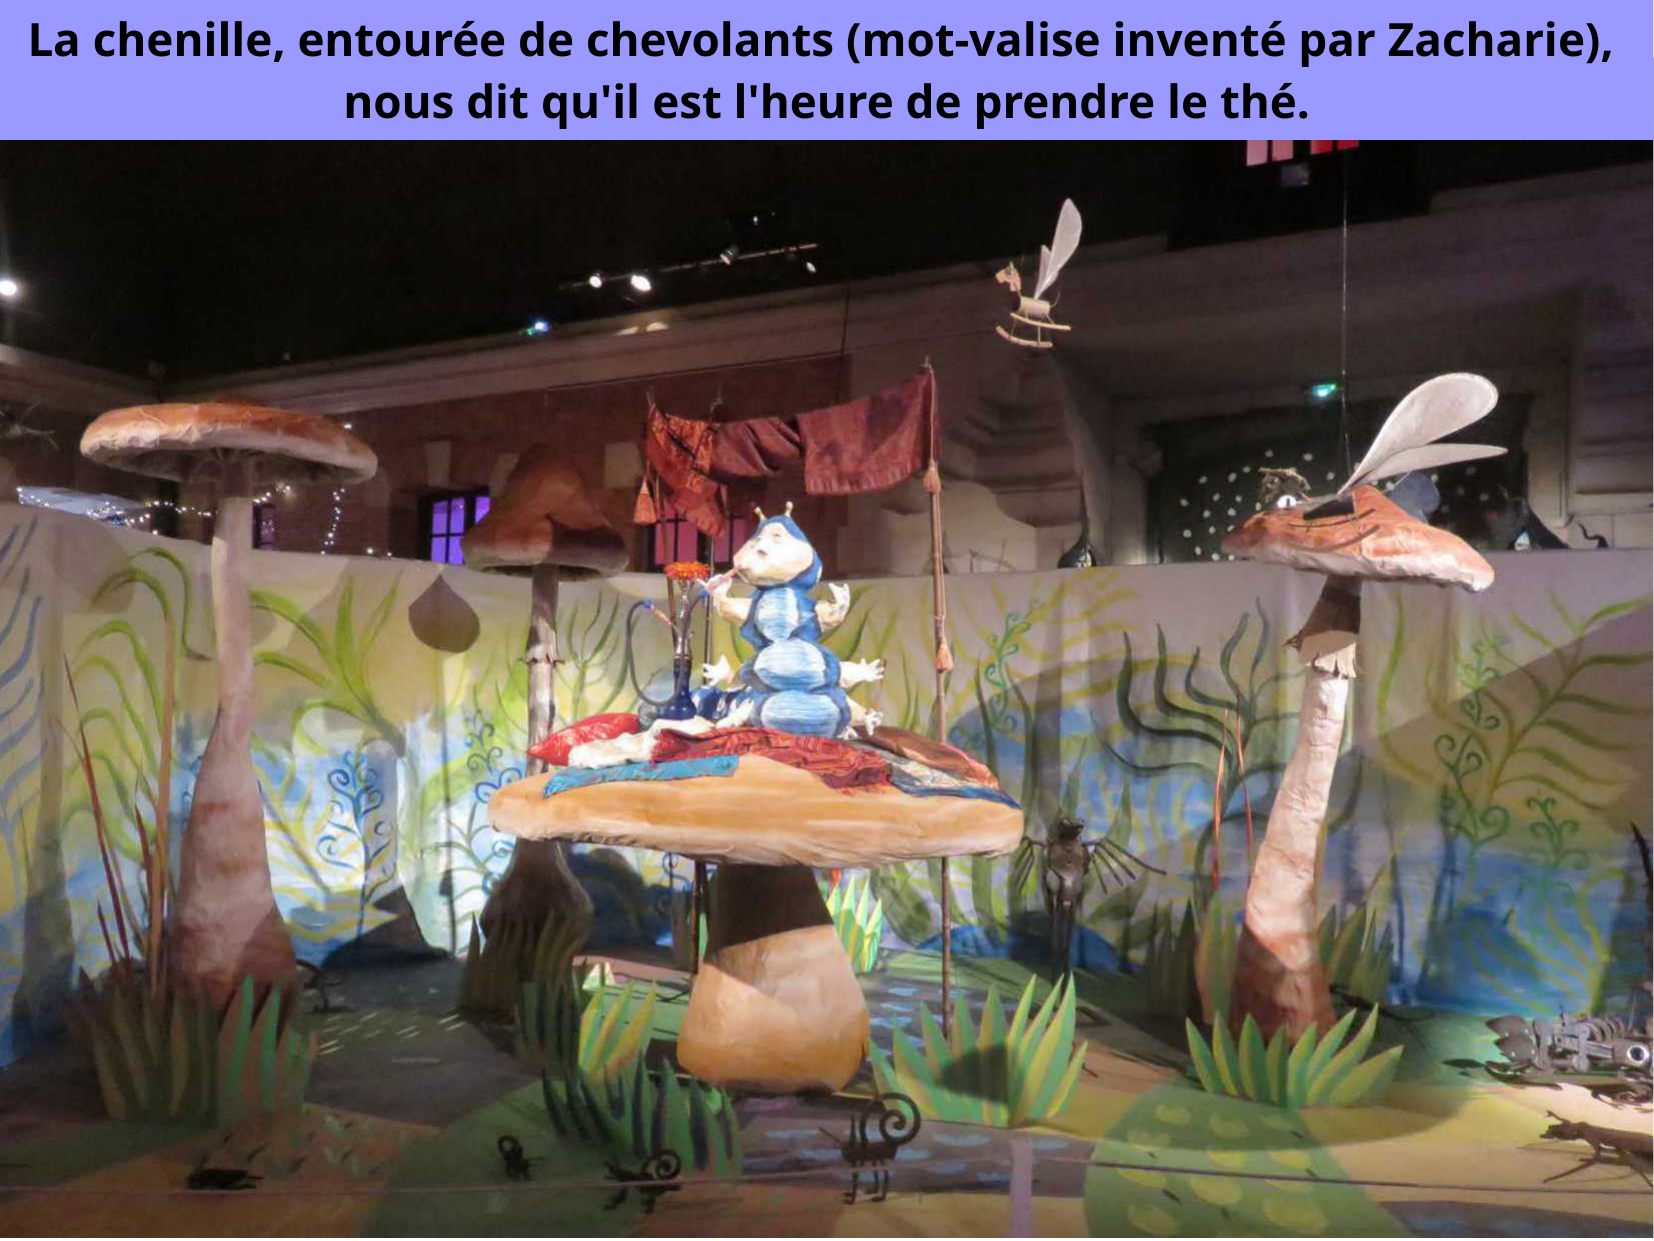

La chenille, entourée de chevolants (mot-valise inventé par Zacharie),
nous dit qu'il est l'heure de prendre le thé.